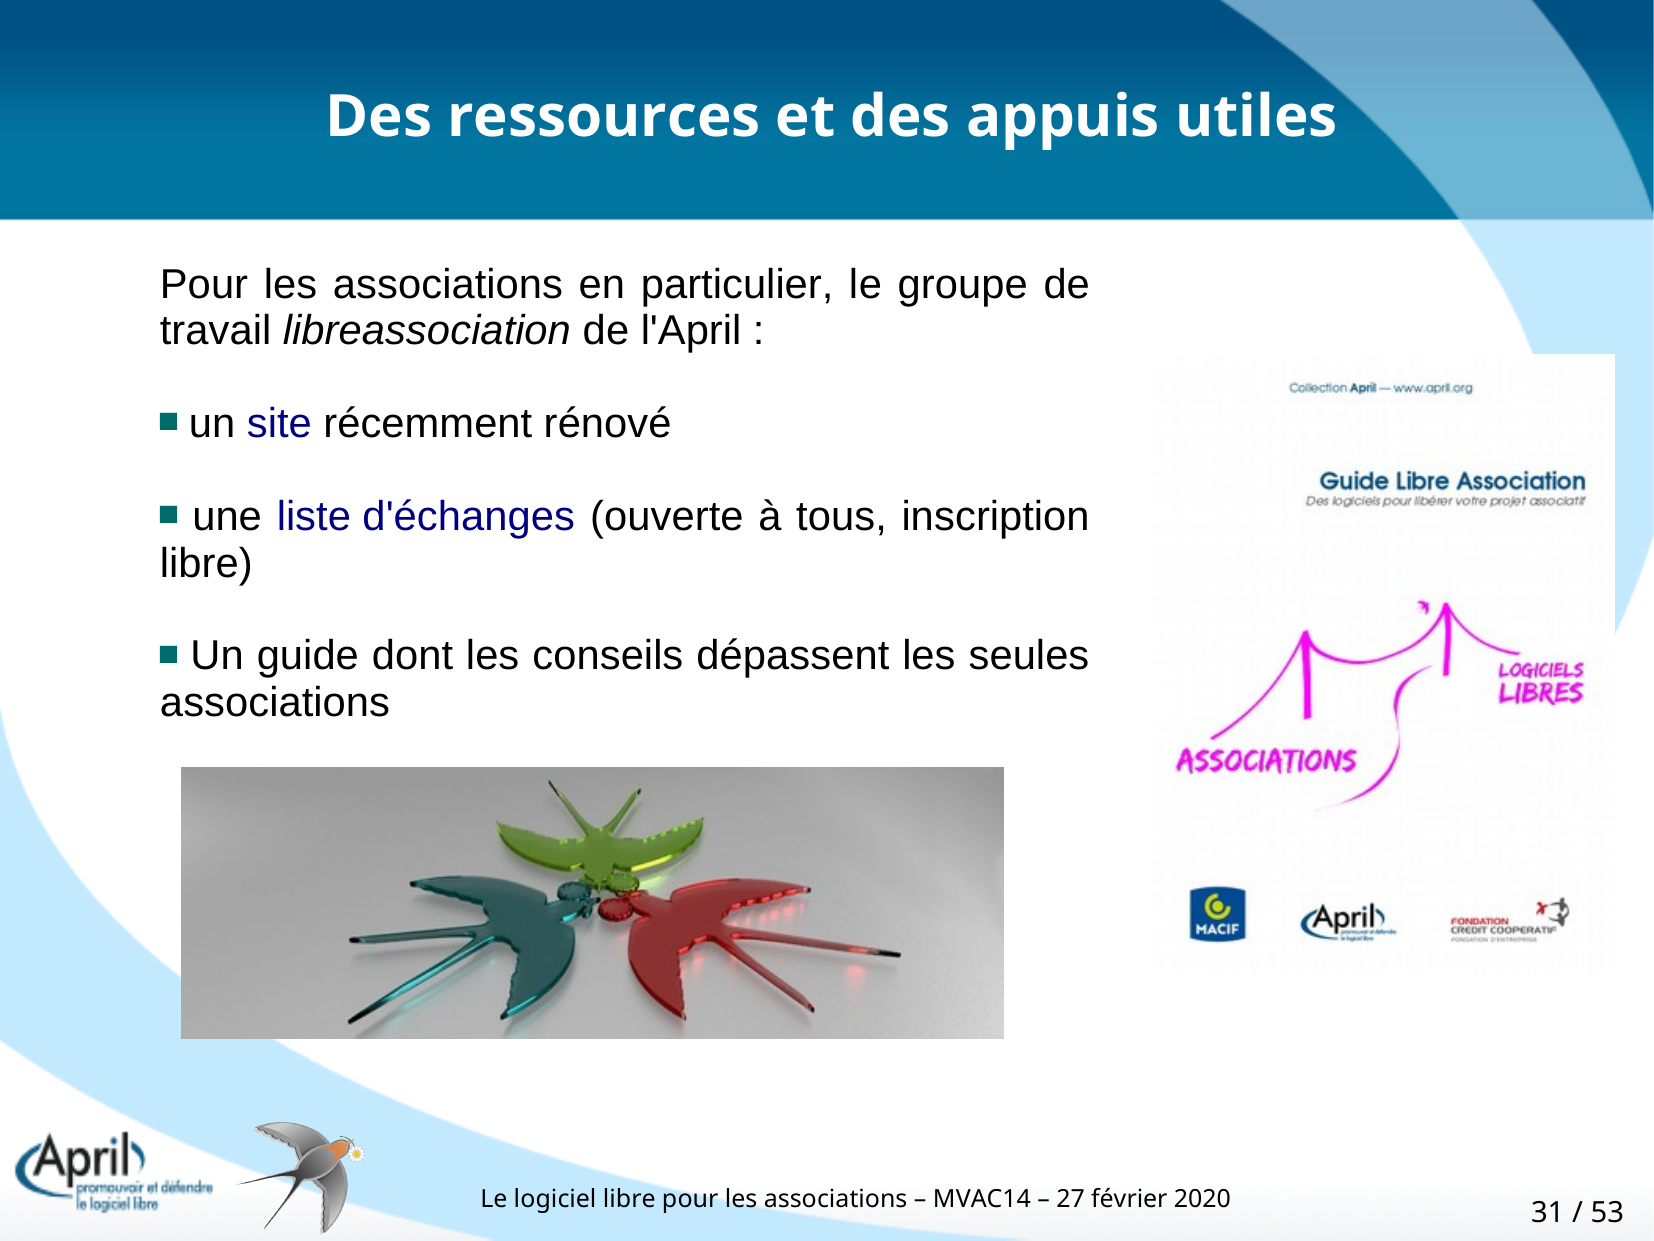

Des ressources et des appuis utiles
Pour les associations en particulier, le groupe de travail libreassociation de l'April :
 un site récemment rénové
 une liste d'échanges (ouverte à tous, inscription libre)
 Un guide dont les conseils dépassent les seules associations
31
POSS 2018